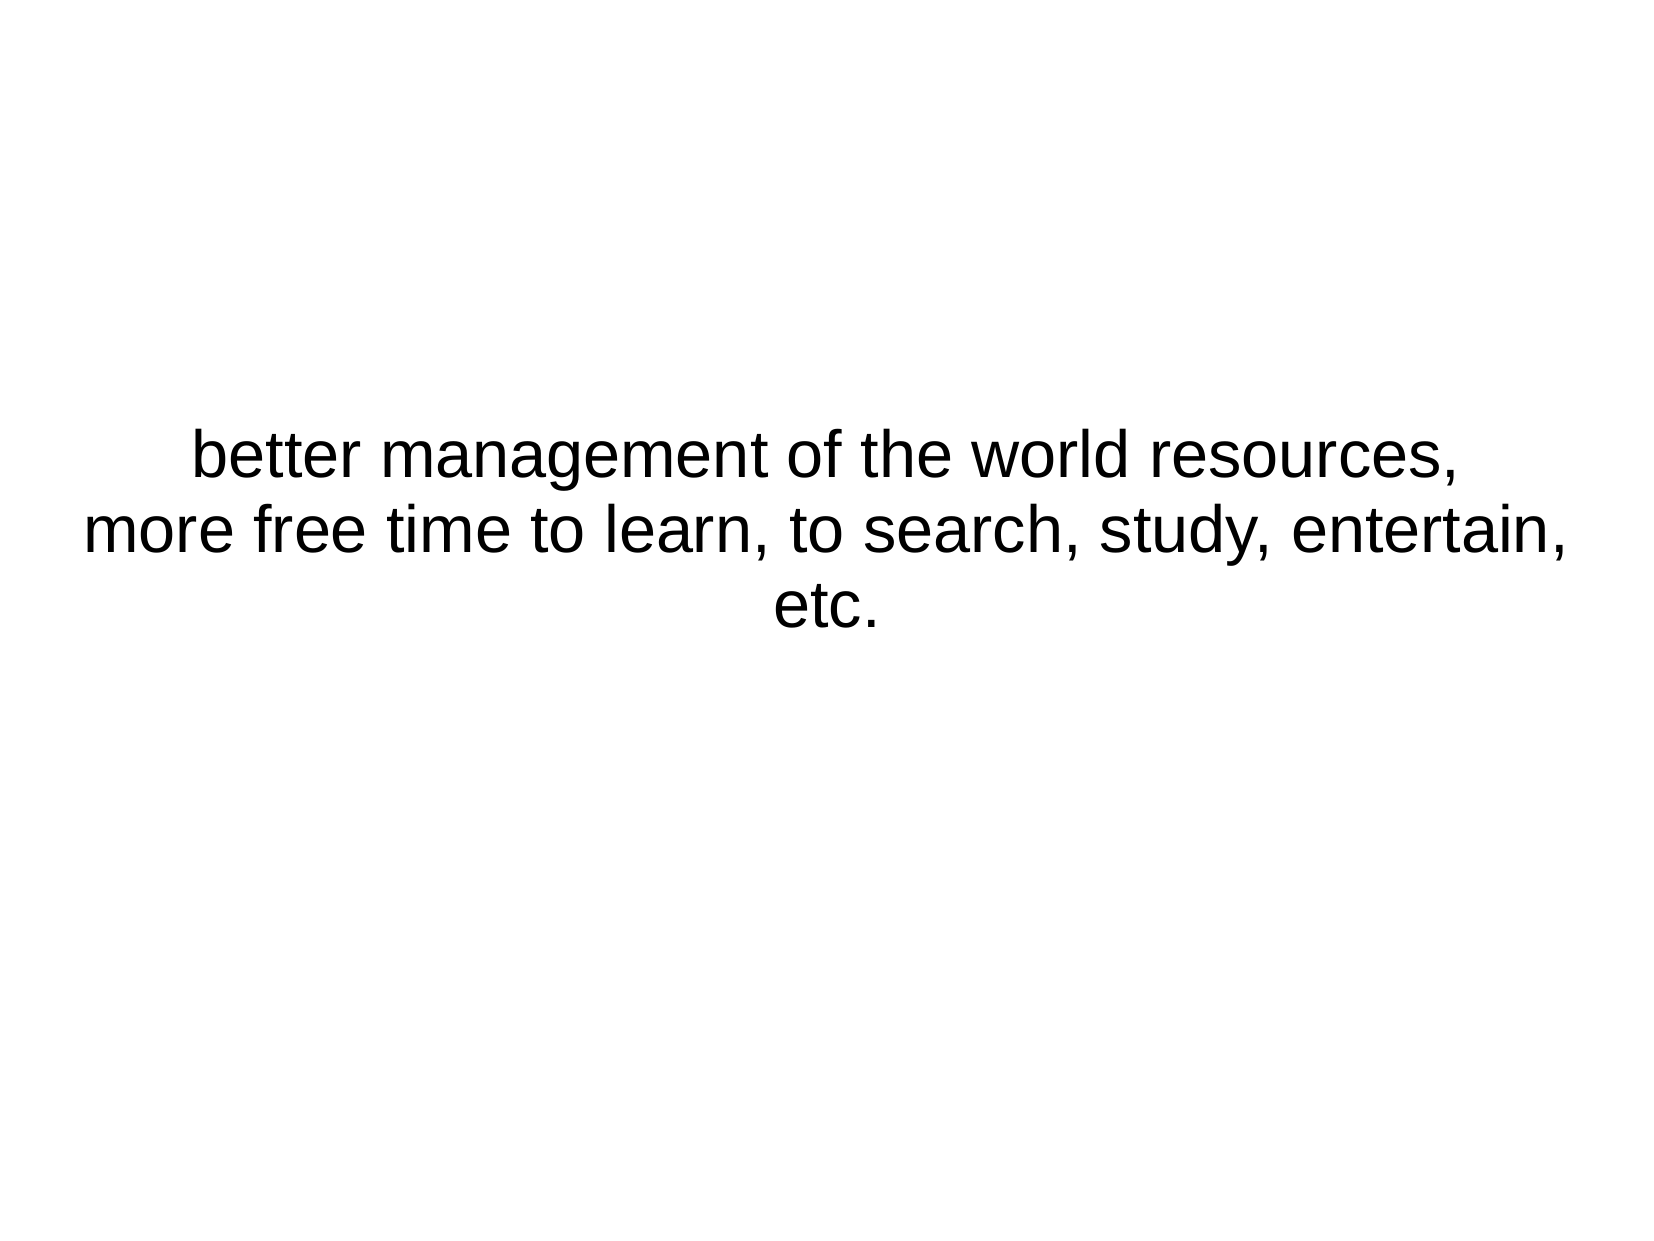

# better management of the world resources,
more free time to learn, to search, study, entertain, etc.